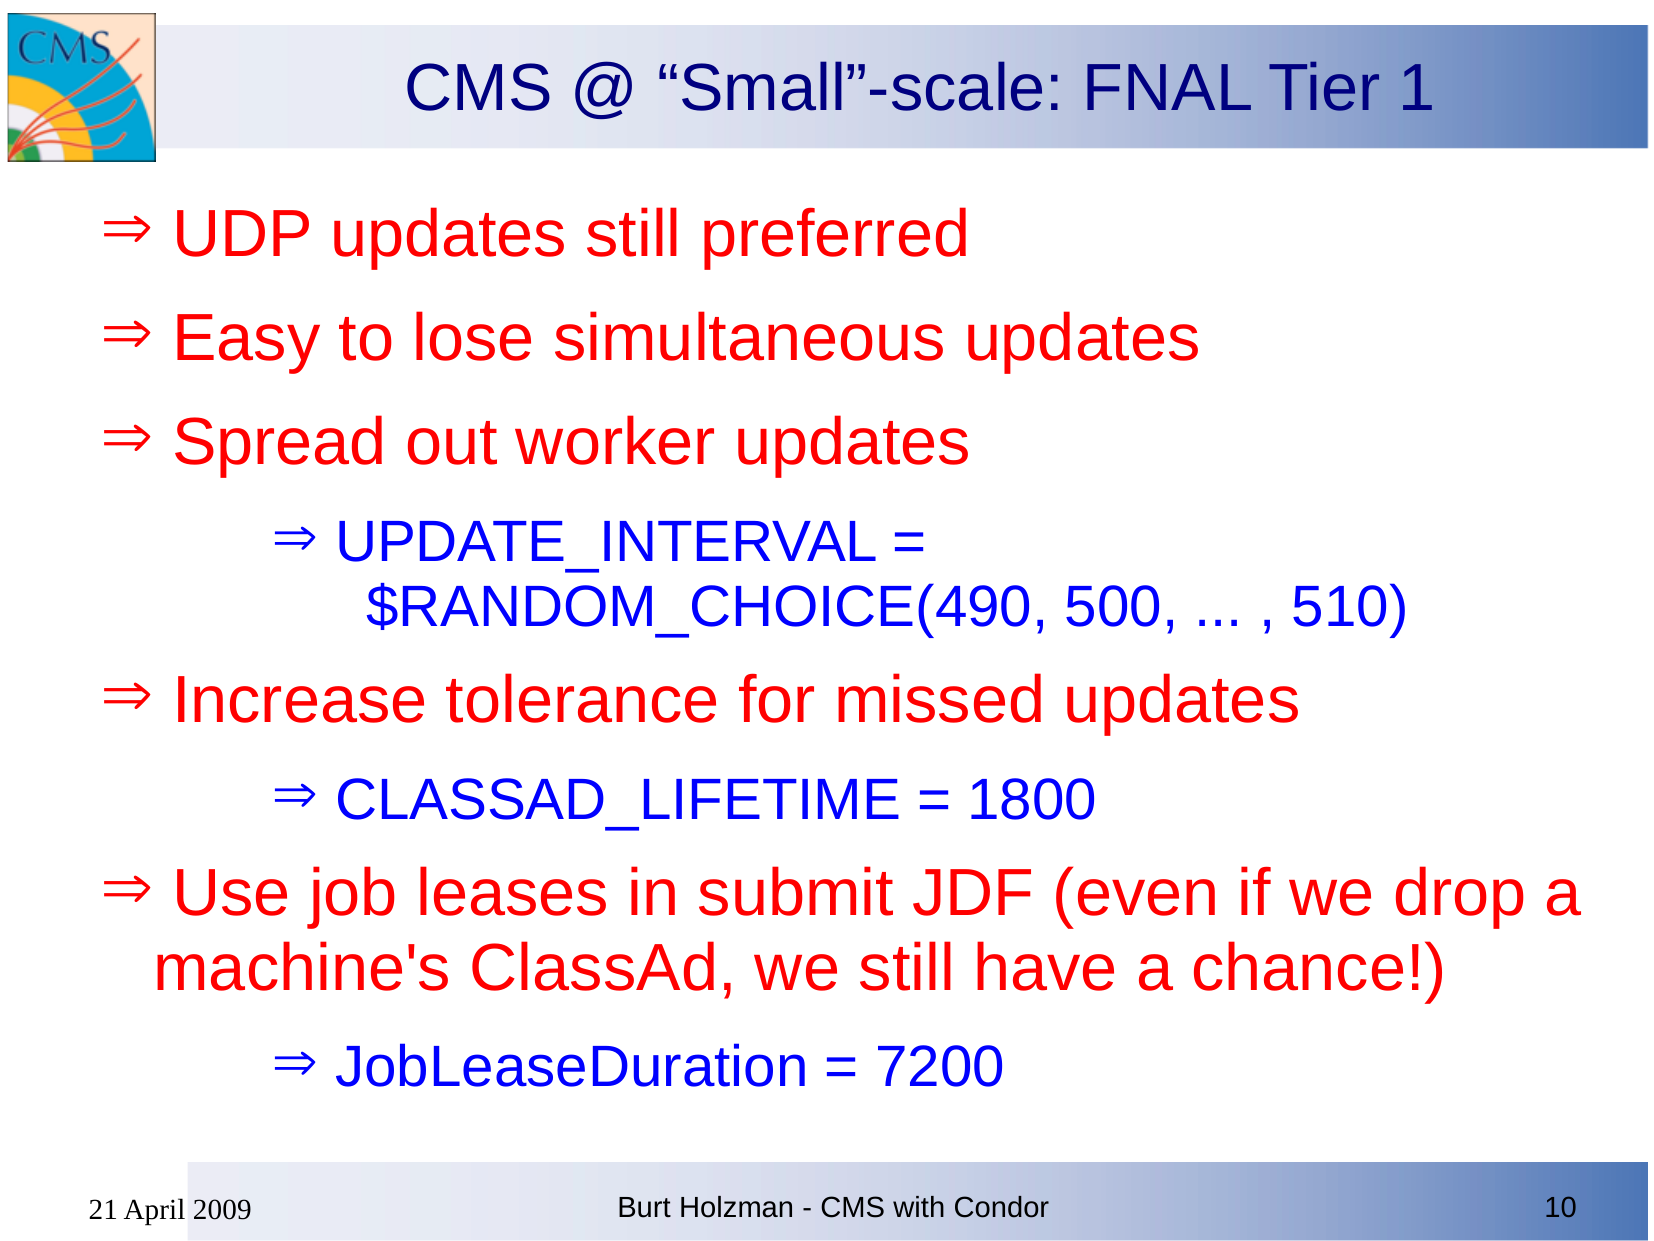

# CMS @ “Small”-scale: FNAL Tier 1
 UDP updates still preferred
 Easy to lose simultaneous updates
 Spread out worker updates
 UPDATE_INTERVAL = $RANDOM_CHOICE(490, 500, ... , 510)
 Increase tolerance for missed updates
 CLASSAD_LIFETIME = 1800
 Use job leases in submit JDF (even if we drop a machine's ClassAd, we still have a chance!)
 JobLeaseDuration = 7200
Burt Holzman - CMS with Condor
10
21 April 2009